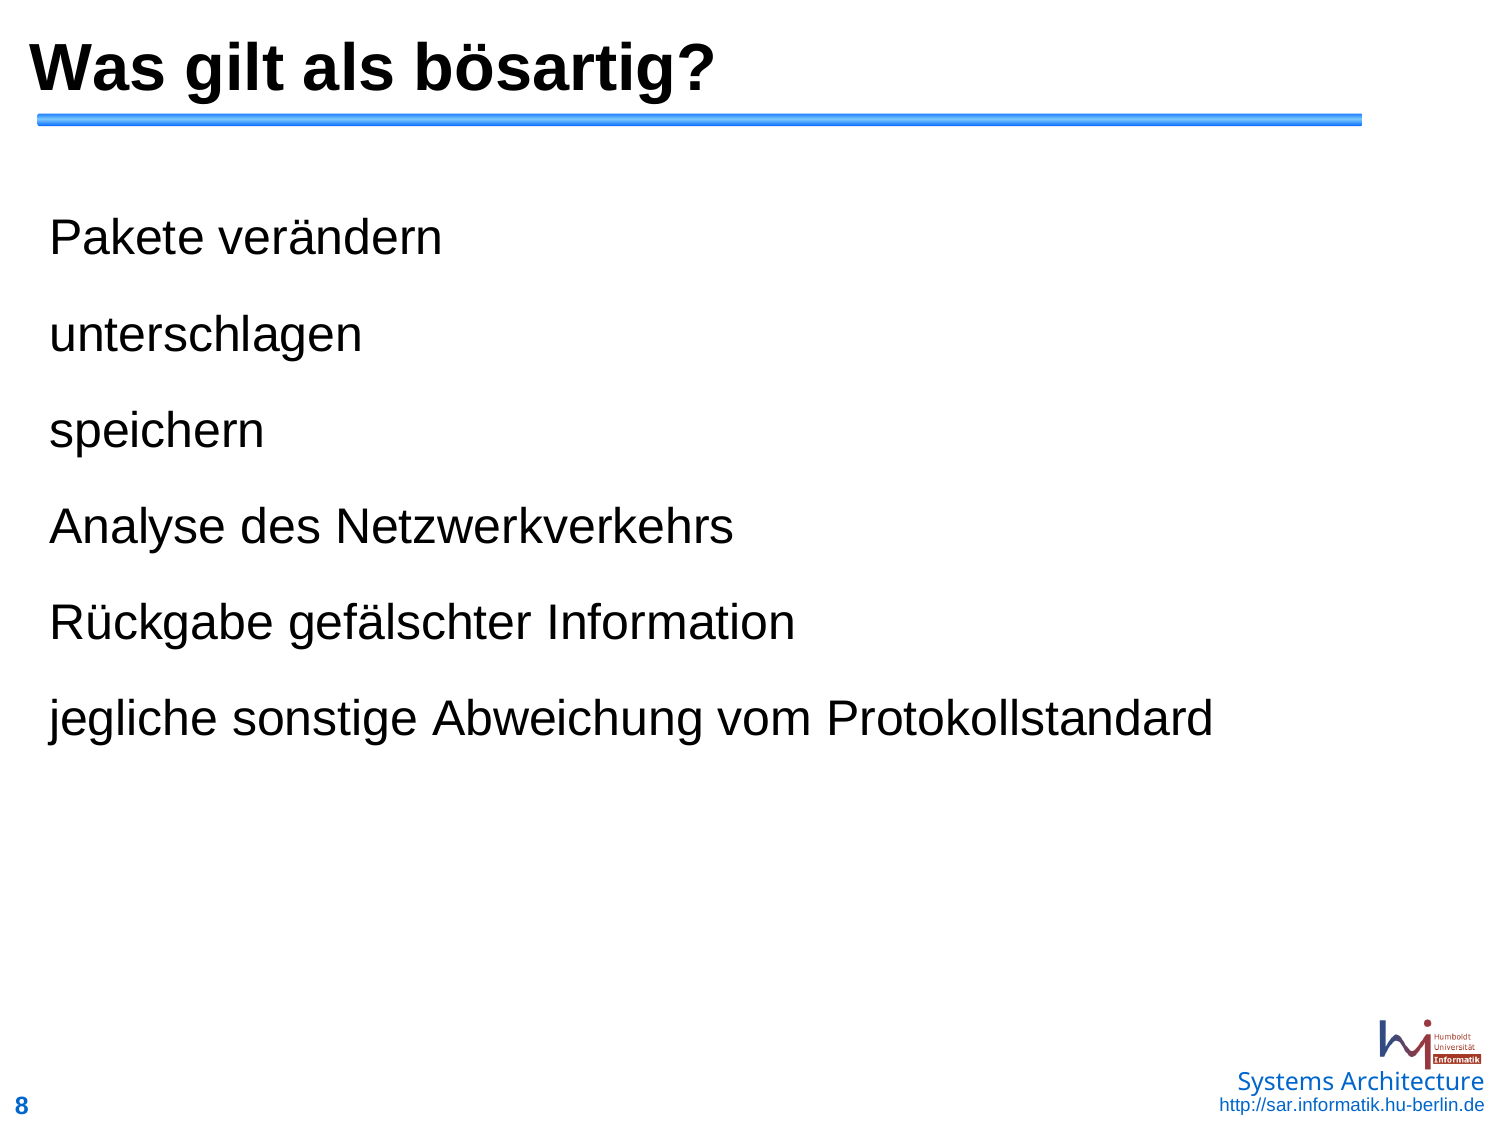

# Was gilt als bösartig?
Pakete verändern
unterschlagen
speichern
Analyse des Netzwerkverkehrs
Rückgabe gefälschter Information
jegliche sonstige Abweichung vom Protokollstandard